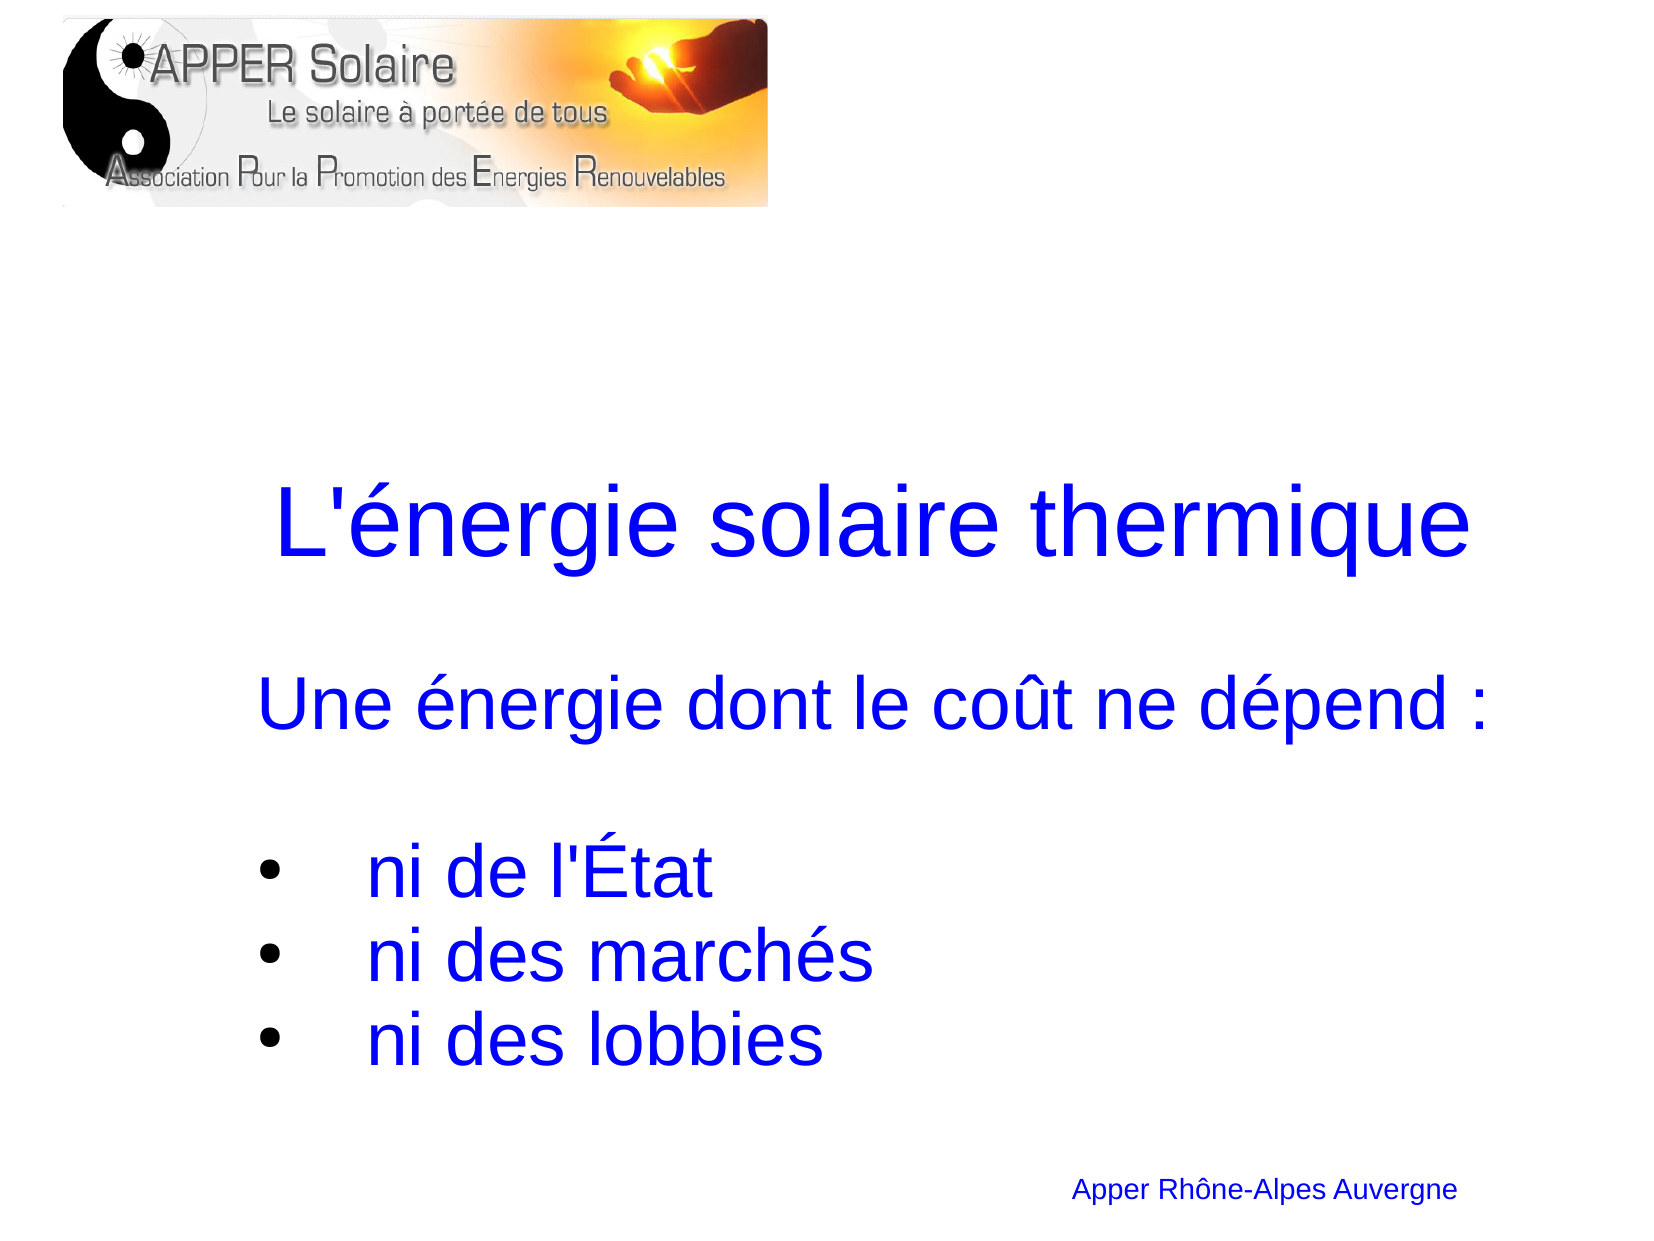

#
L'énergie solaire thermique
Une énergie dont le coût ne dépend :
 ni de l'État
 ni des marchés
 ni des lobbies
Apper Rhône-Alpes Auvergne